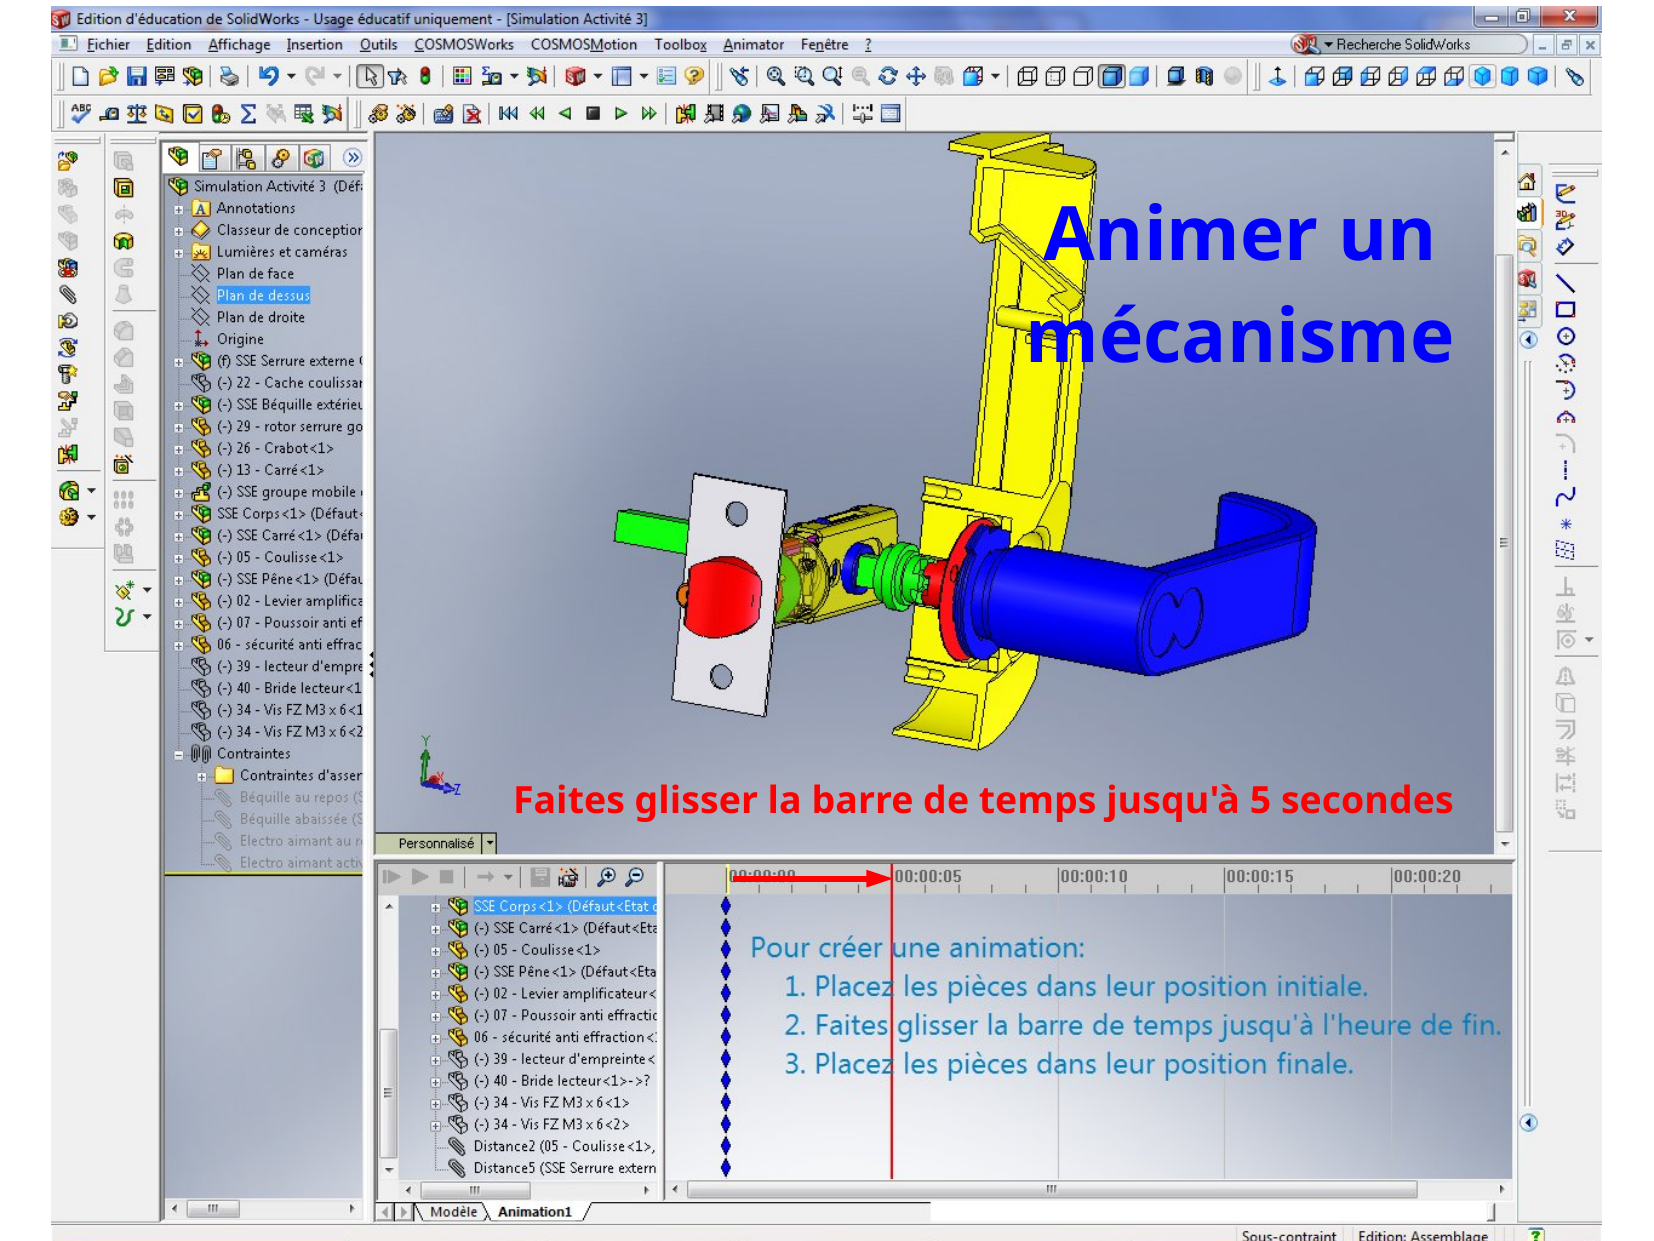

Animer un mécanisme
Faites glisser la barre de temps jusqu'à 5 secondes